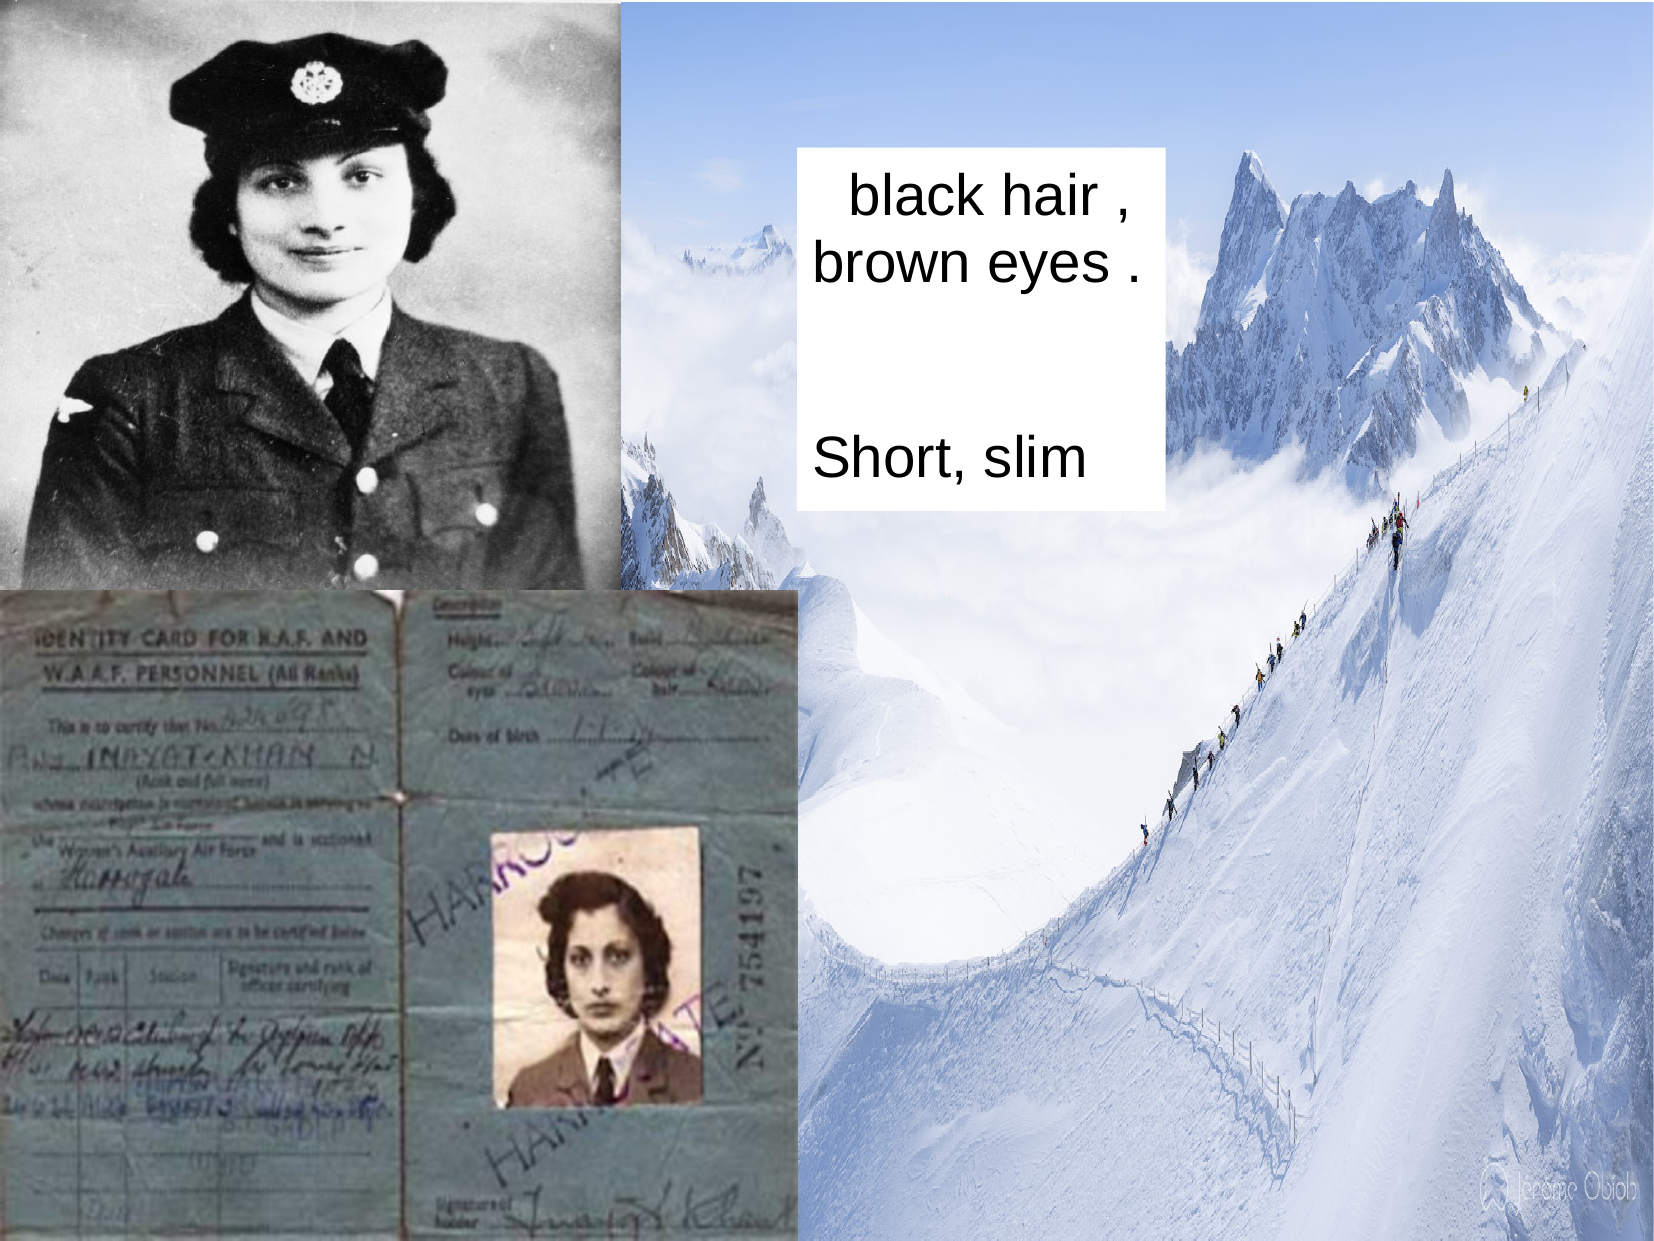

black hair ,
brown eyes .
Short, slim